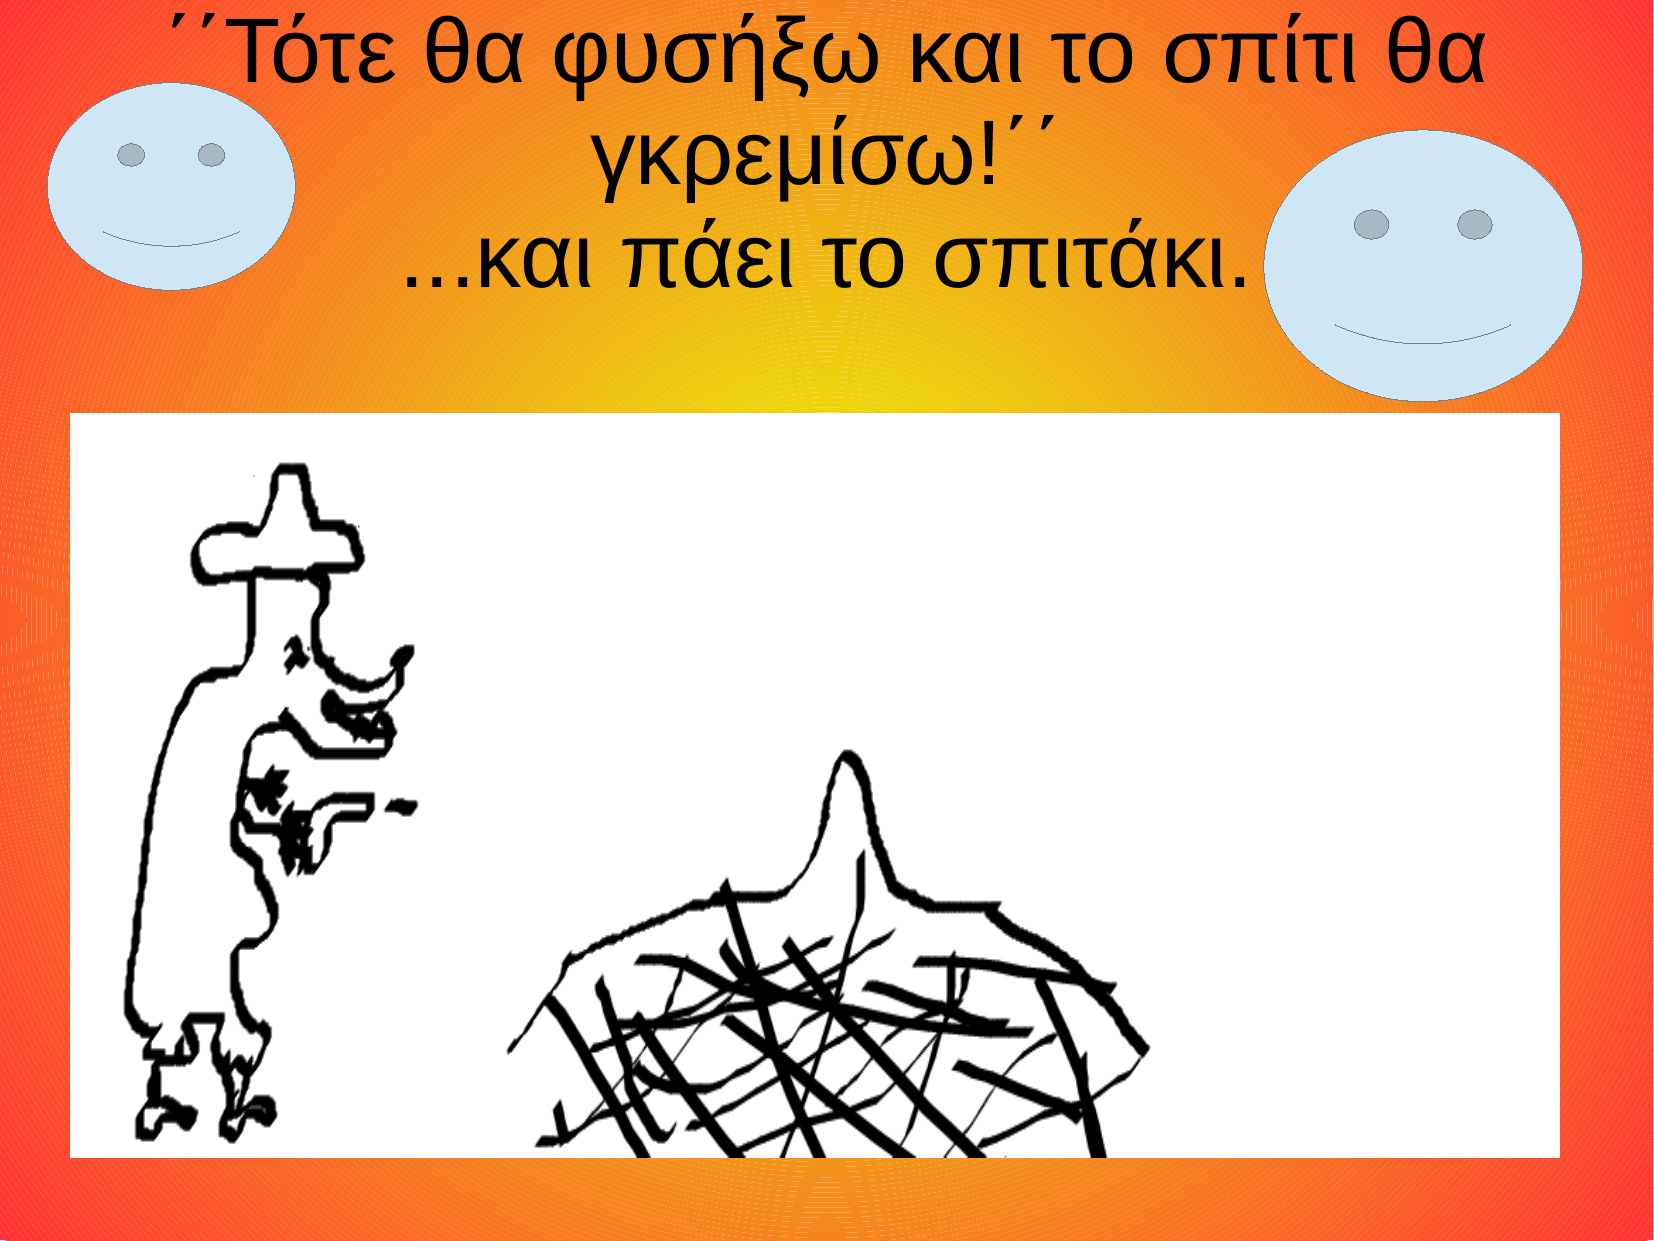

# ΄΄Τότε θα φυσήξω και το σπίτι θα γκρεμίσω!΄΄ ...και πάει το σπιτάκι.